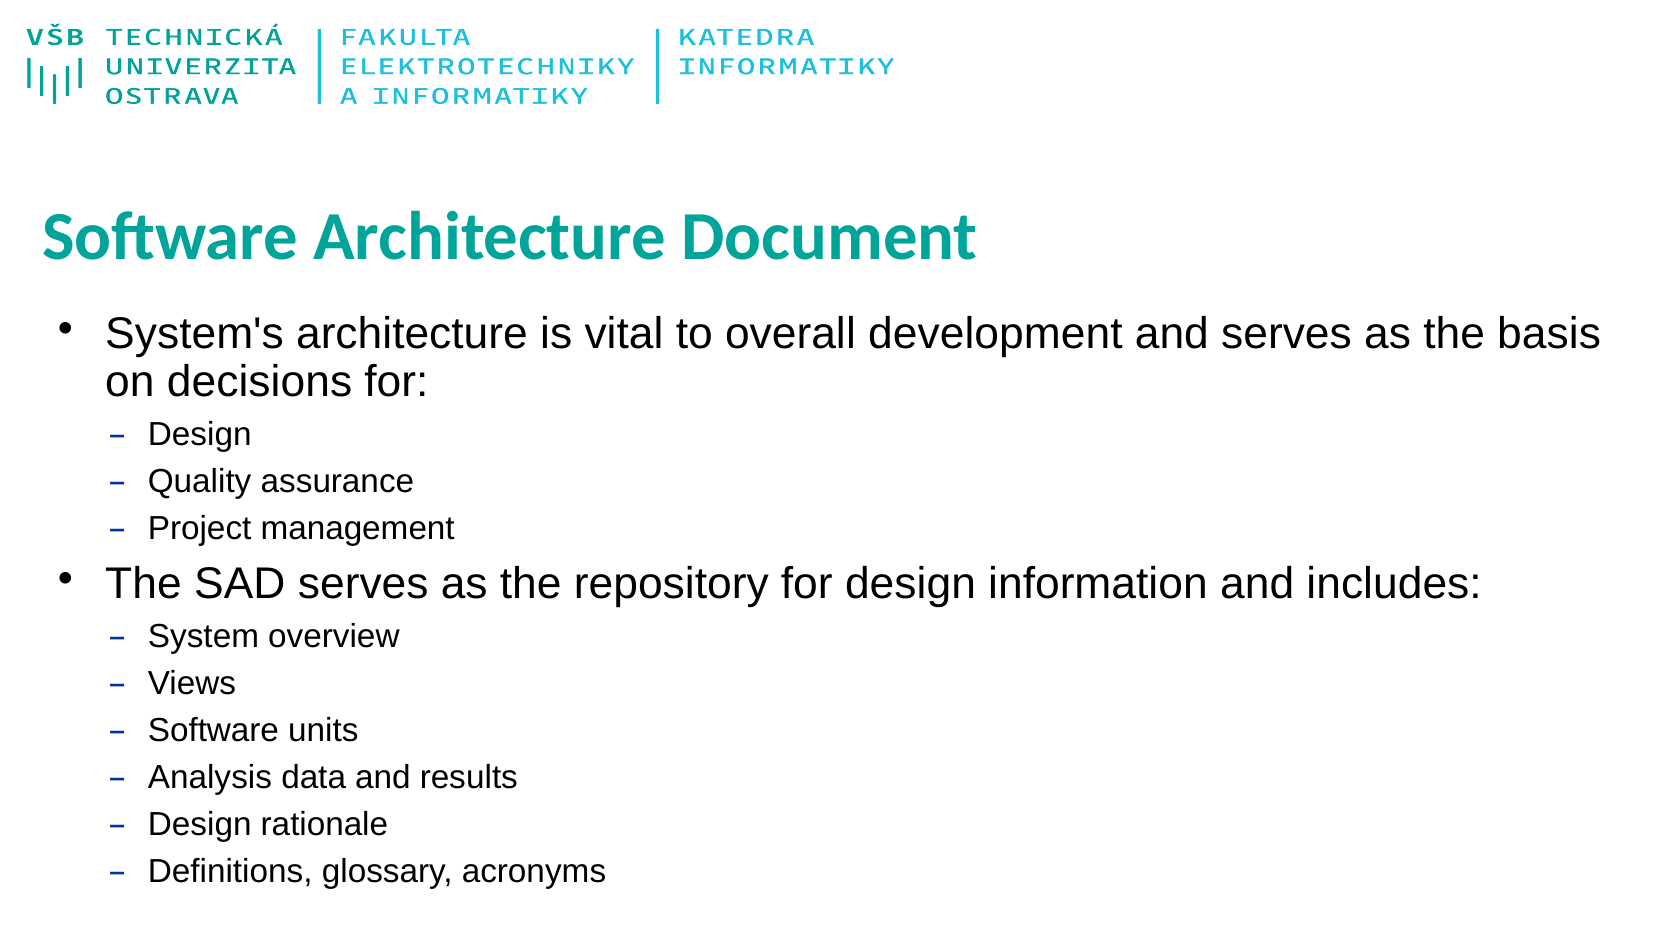

# Software Architecture Document
System's architecture is vital to overall development and serves as the basis on decisions for:
Design
Quality assurance
Project management
The SAD serves as the repository for design information and includes:
System overview
Views
Software units
Analysis data and results
Design rationale
Definitions, glossary, acronyms